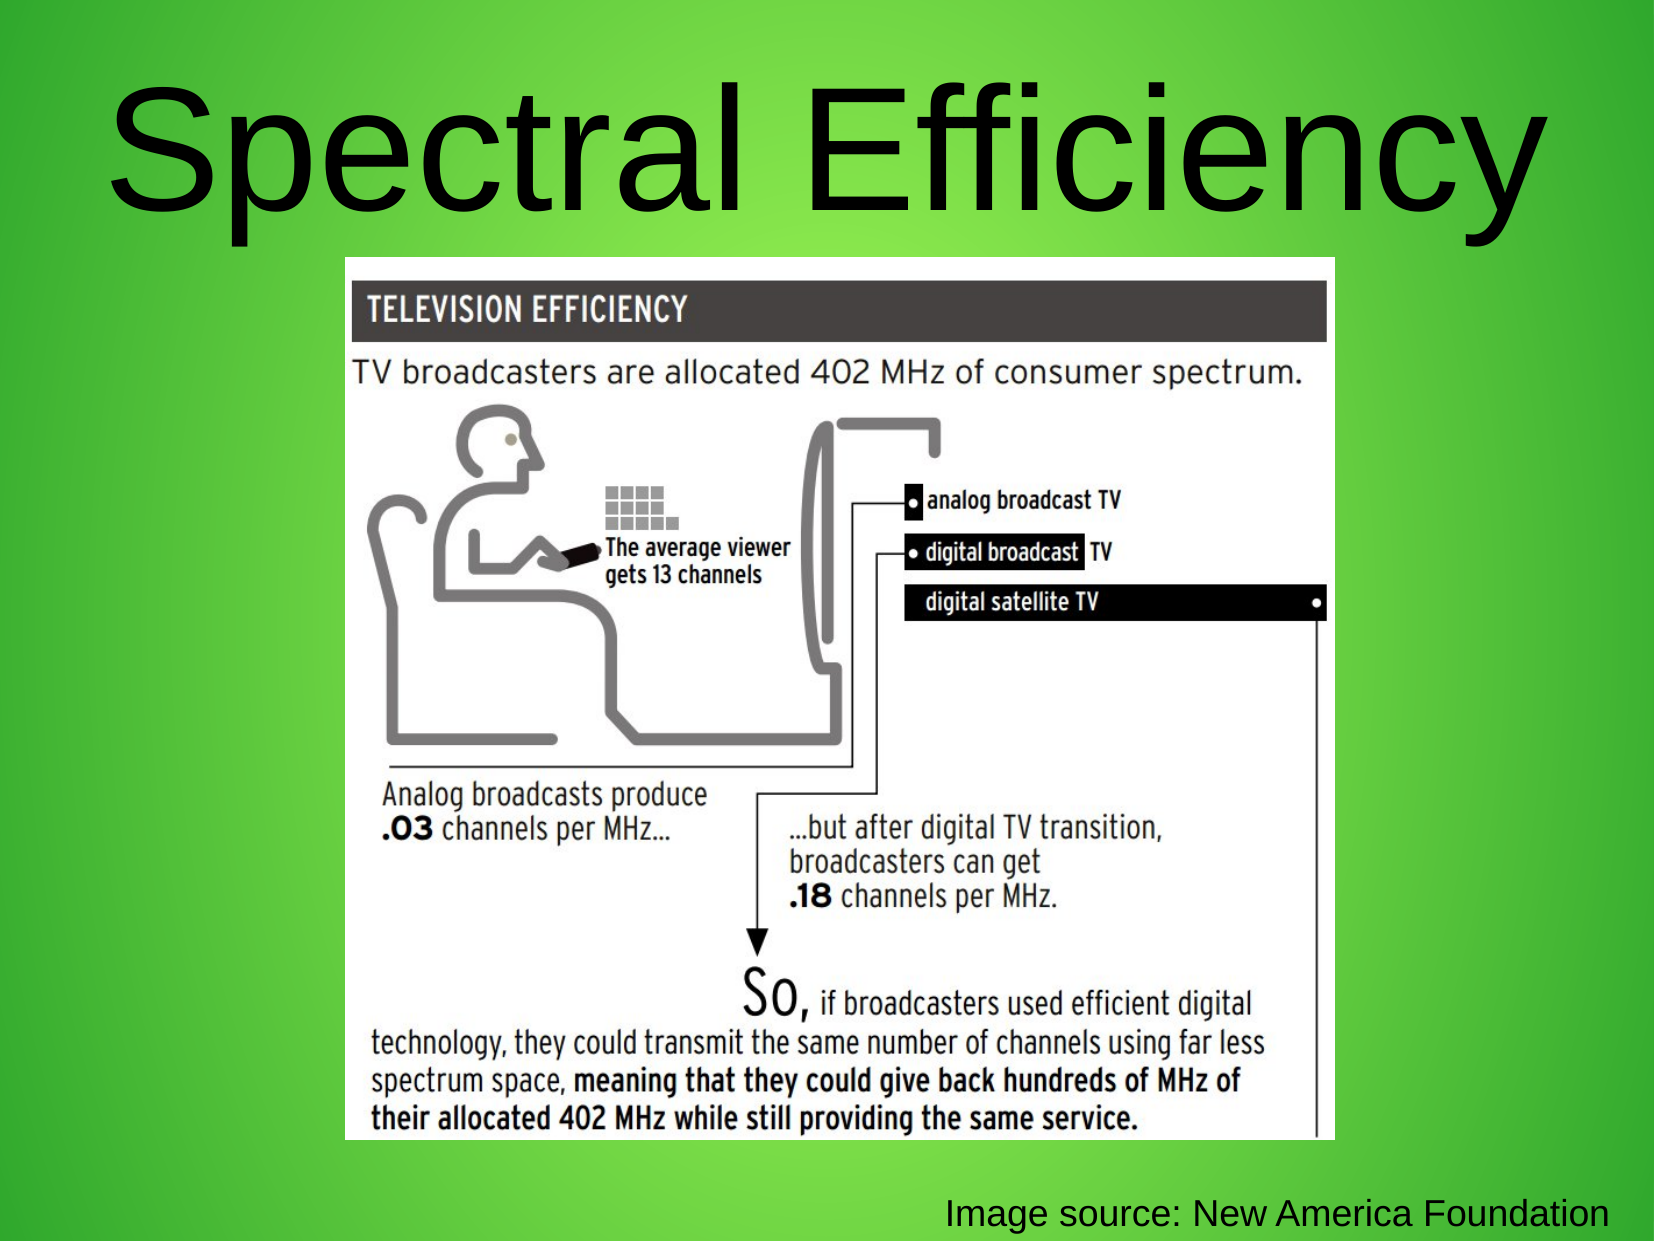

# Spectral Efficiency
Image source: New America Foundation